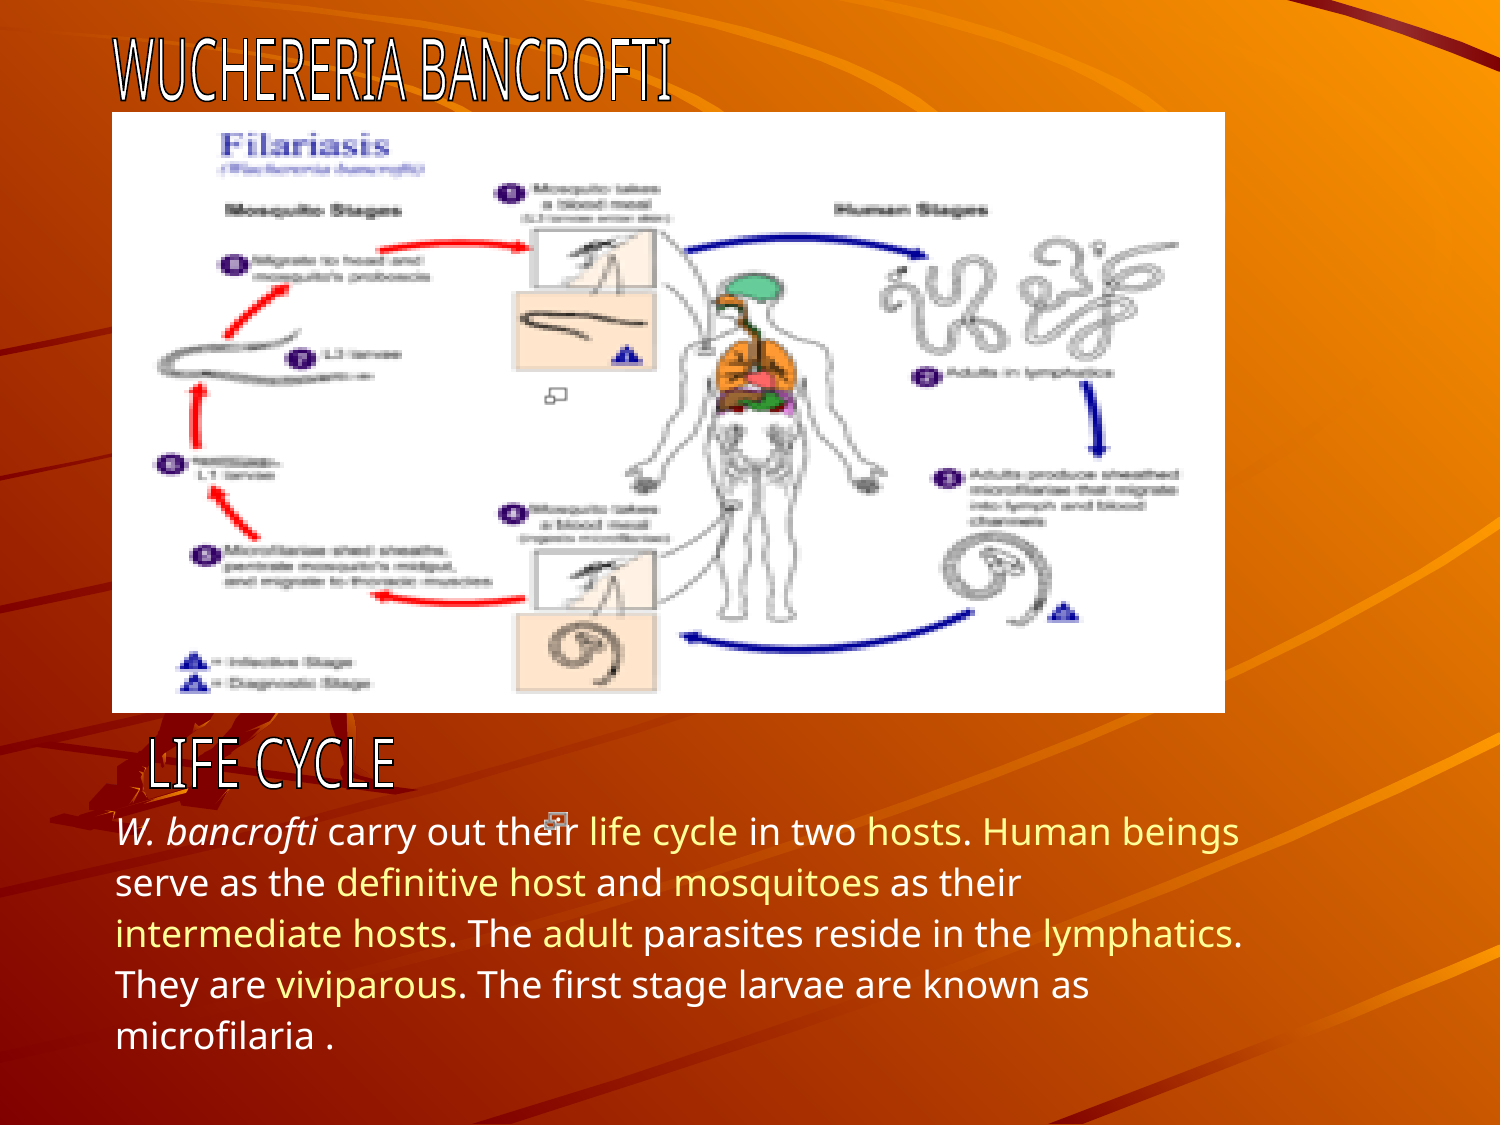

WUCHERERIA BANCROFTI
LIFE CYCLE
W. bancrofti carry out their life cycle in two hosts. Human beings serve as the definitive host and mosquitoes as their intermediate hosts. The adult parasites reside in the lymphatics. They are viviparous. The first stage larvae are known as microfilaria .